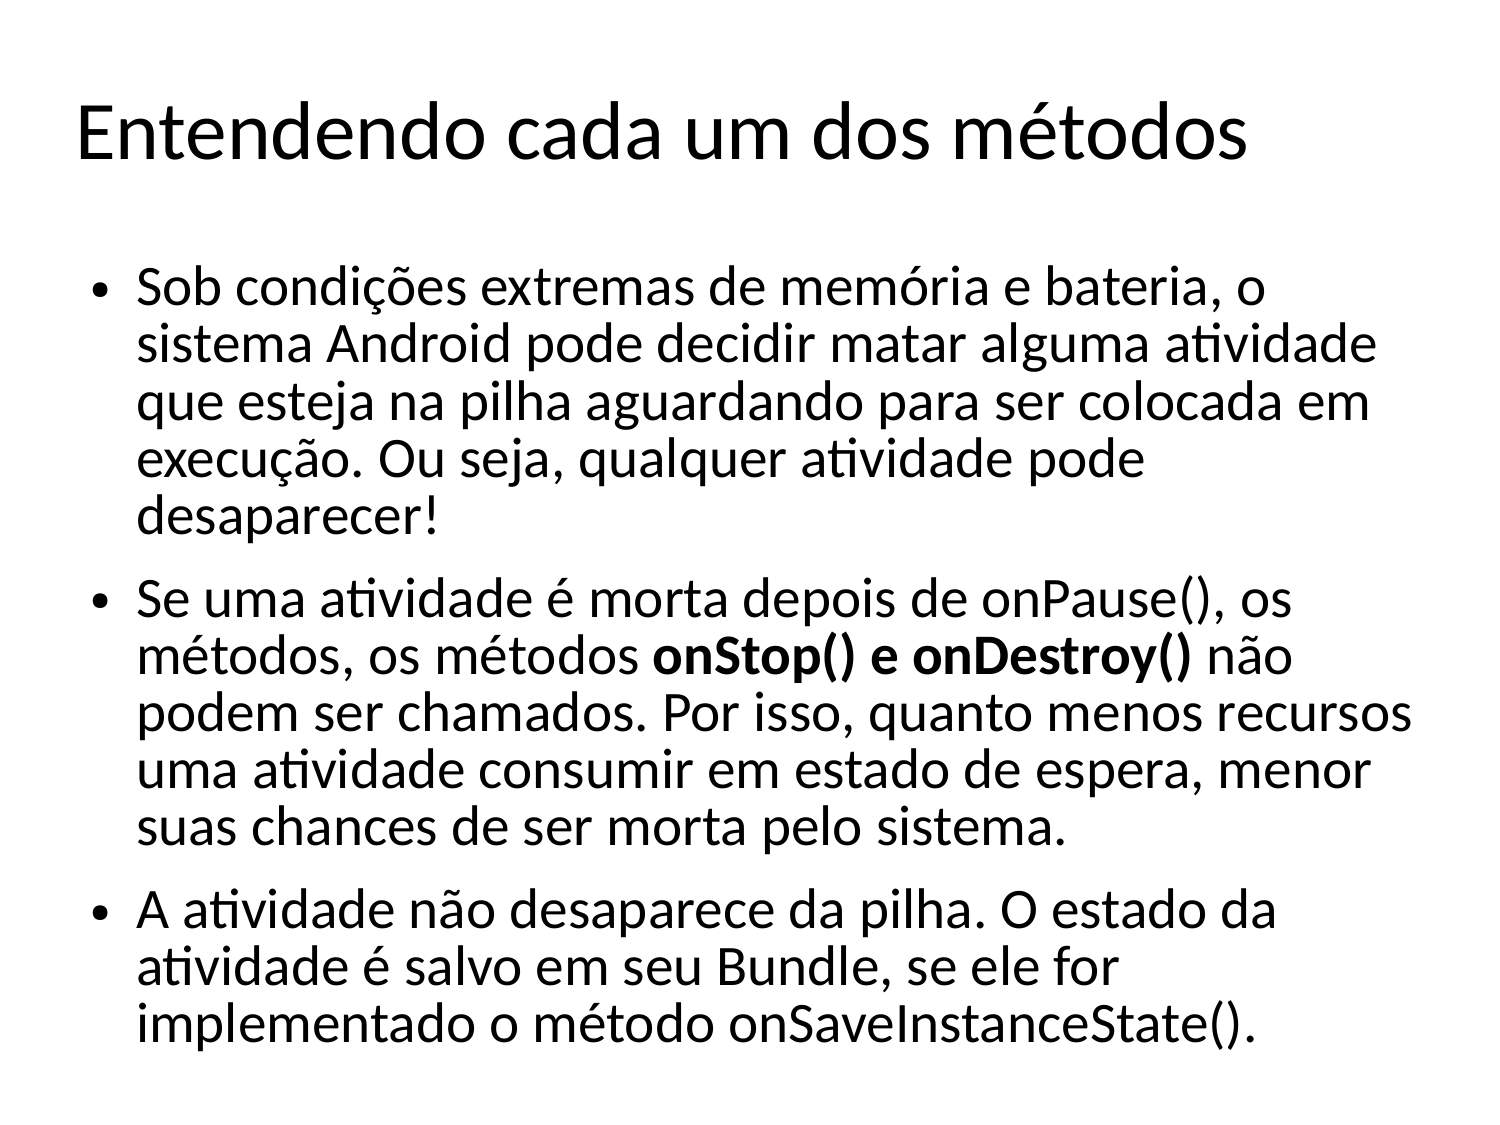

# Entendendo cada um dos métodos
Sob condições extremas de memória e bateria, o sistema Android pode decidir matar alguma atividade que esteja na pilha aguardando para ser colocada em execução. Ou seja, qualquer atividade pode desaparecer!
Se uma atividade é morta depois de onPause(), os métodos, os métodos onStop() e onDestroy() não podem ser chamados. Por isso, quanto menos recursos uma atividade consumir em estado de espera, menor suas chances de ser morta pelo sistema.
A atividade não desaparece da pilha. O estado da atividade é salvo em seu Bundle, se ele for implementado o método onSaveInstanceState().